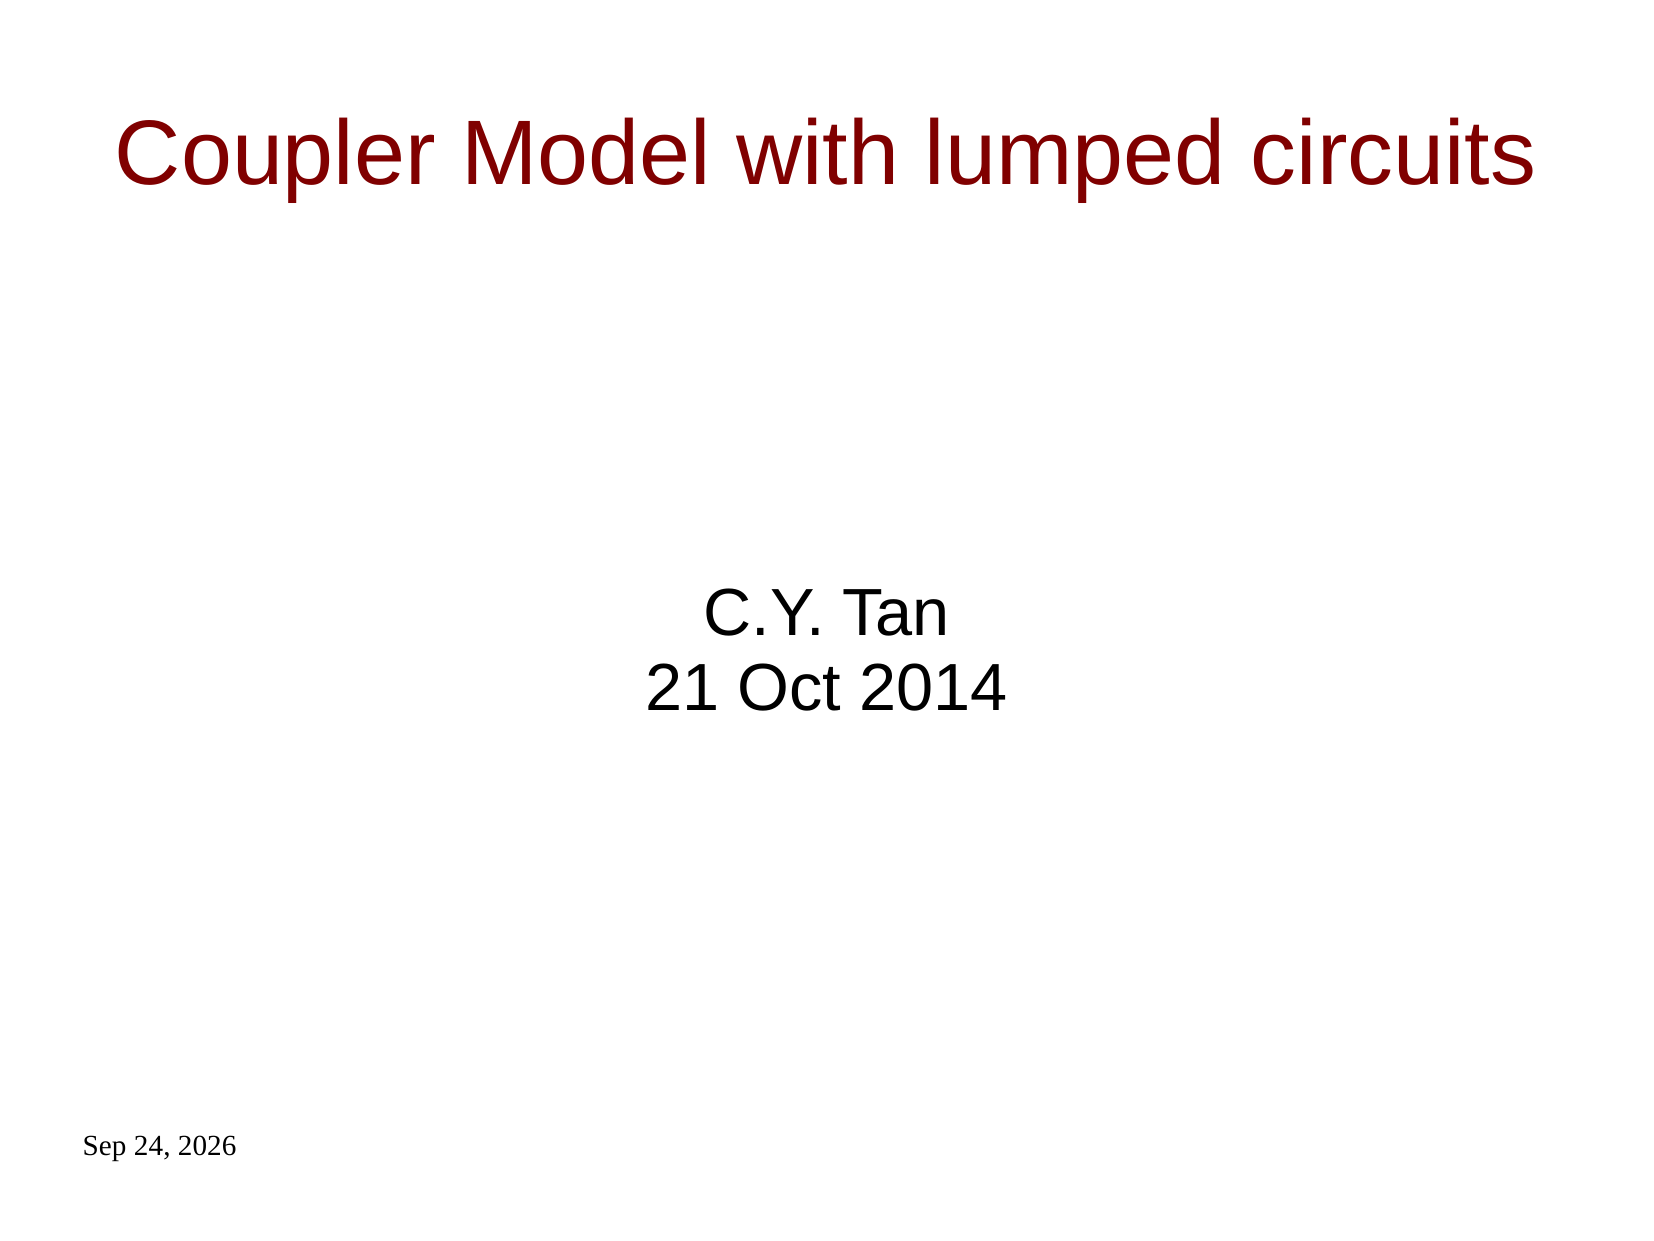

# Coupler Model with lumped circuits
C.Y. Tan
21 Oct 2014